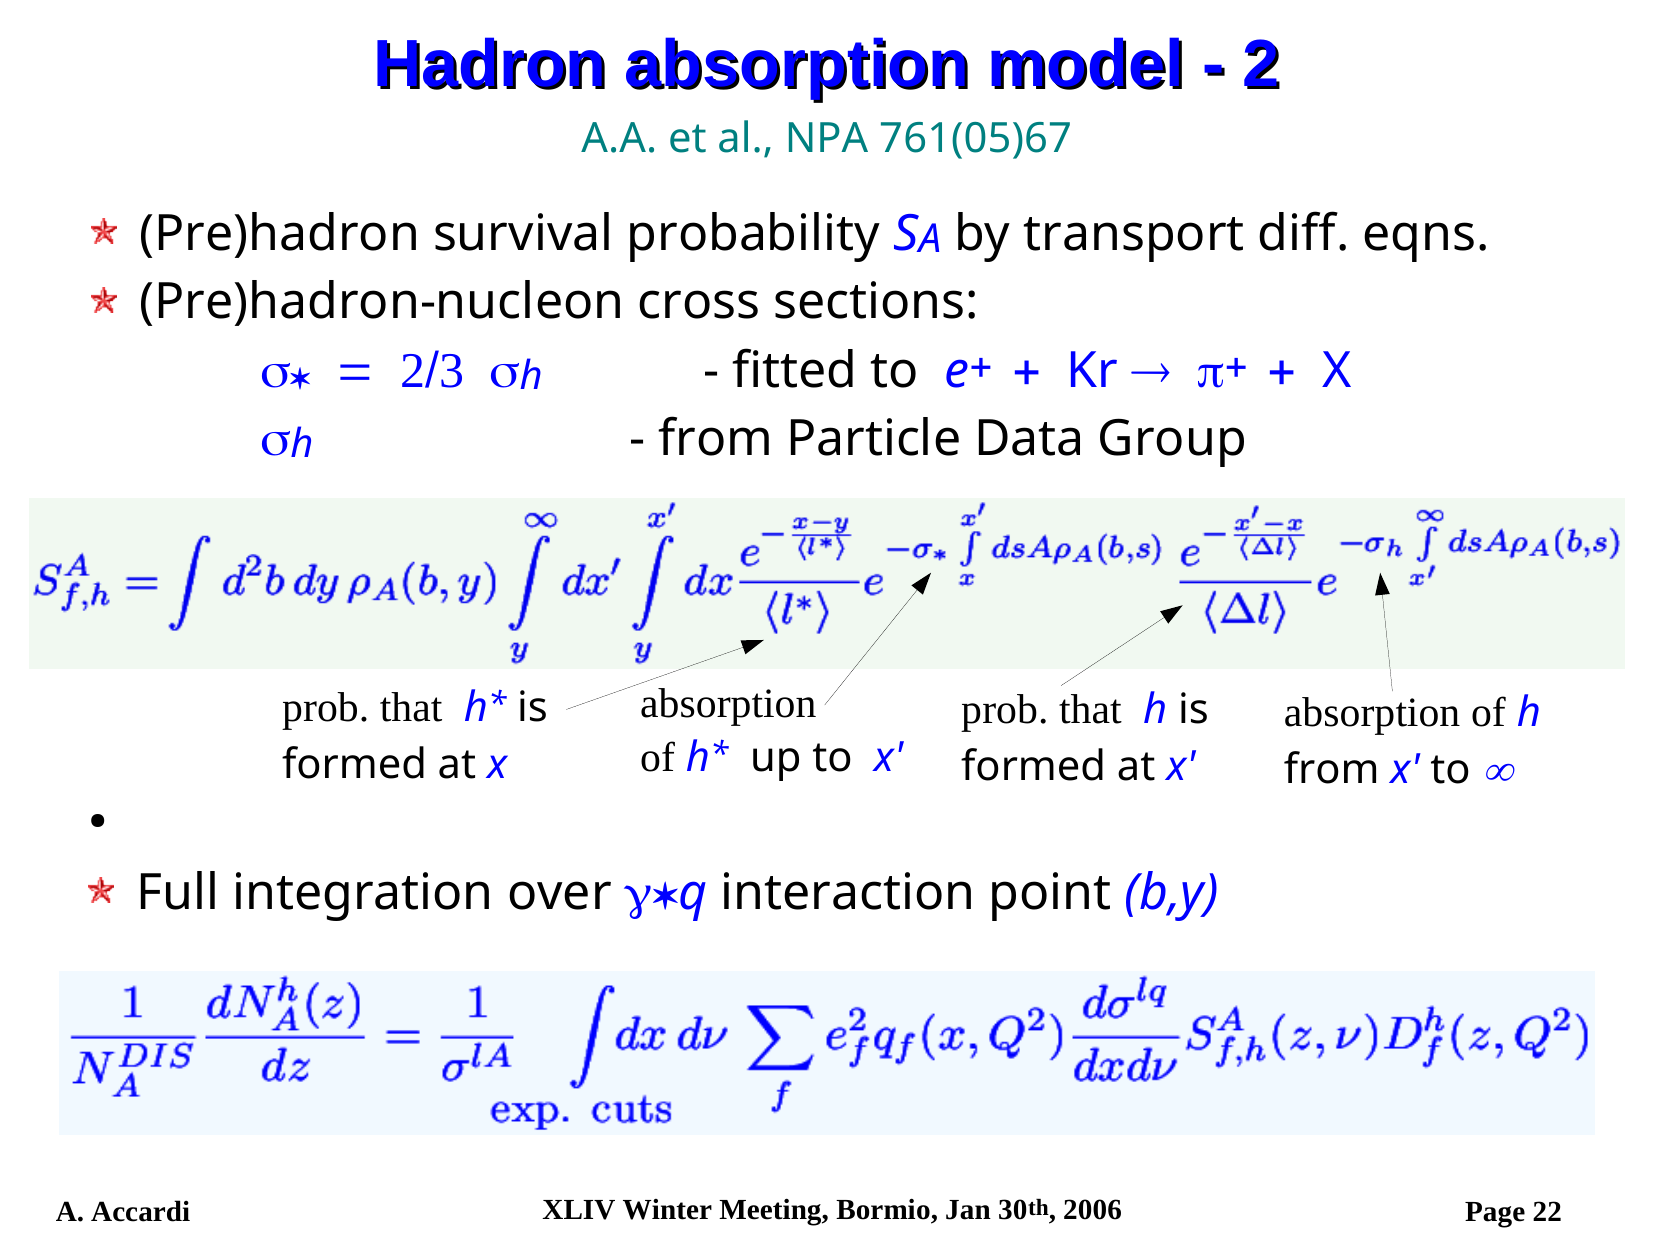

Hadron absorption model - 2
A.A. et al., NPA 761(05)67
(Pre)hadron survival probability SA by transport diff. eqns.
(Pre)hadron-nucleon cross sections:
 	s* = 2/3 sh 		- fitted to e+ + Kr  p+ + X
 	sh					- from Particle Data Group
prob. that h* is
formed at x
absorption
of h* up to x'
prob. that h is
formed at x'
absorption of h
from x' to 
Full integration over g*q interaction point (b,y)
A. Accardi
XLIV Winter Meeting, Bormio, Jan 30th, 2006
Page